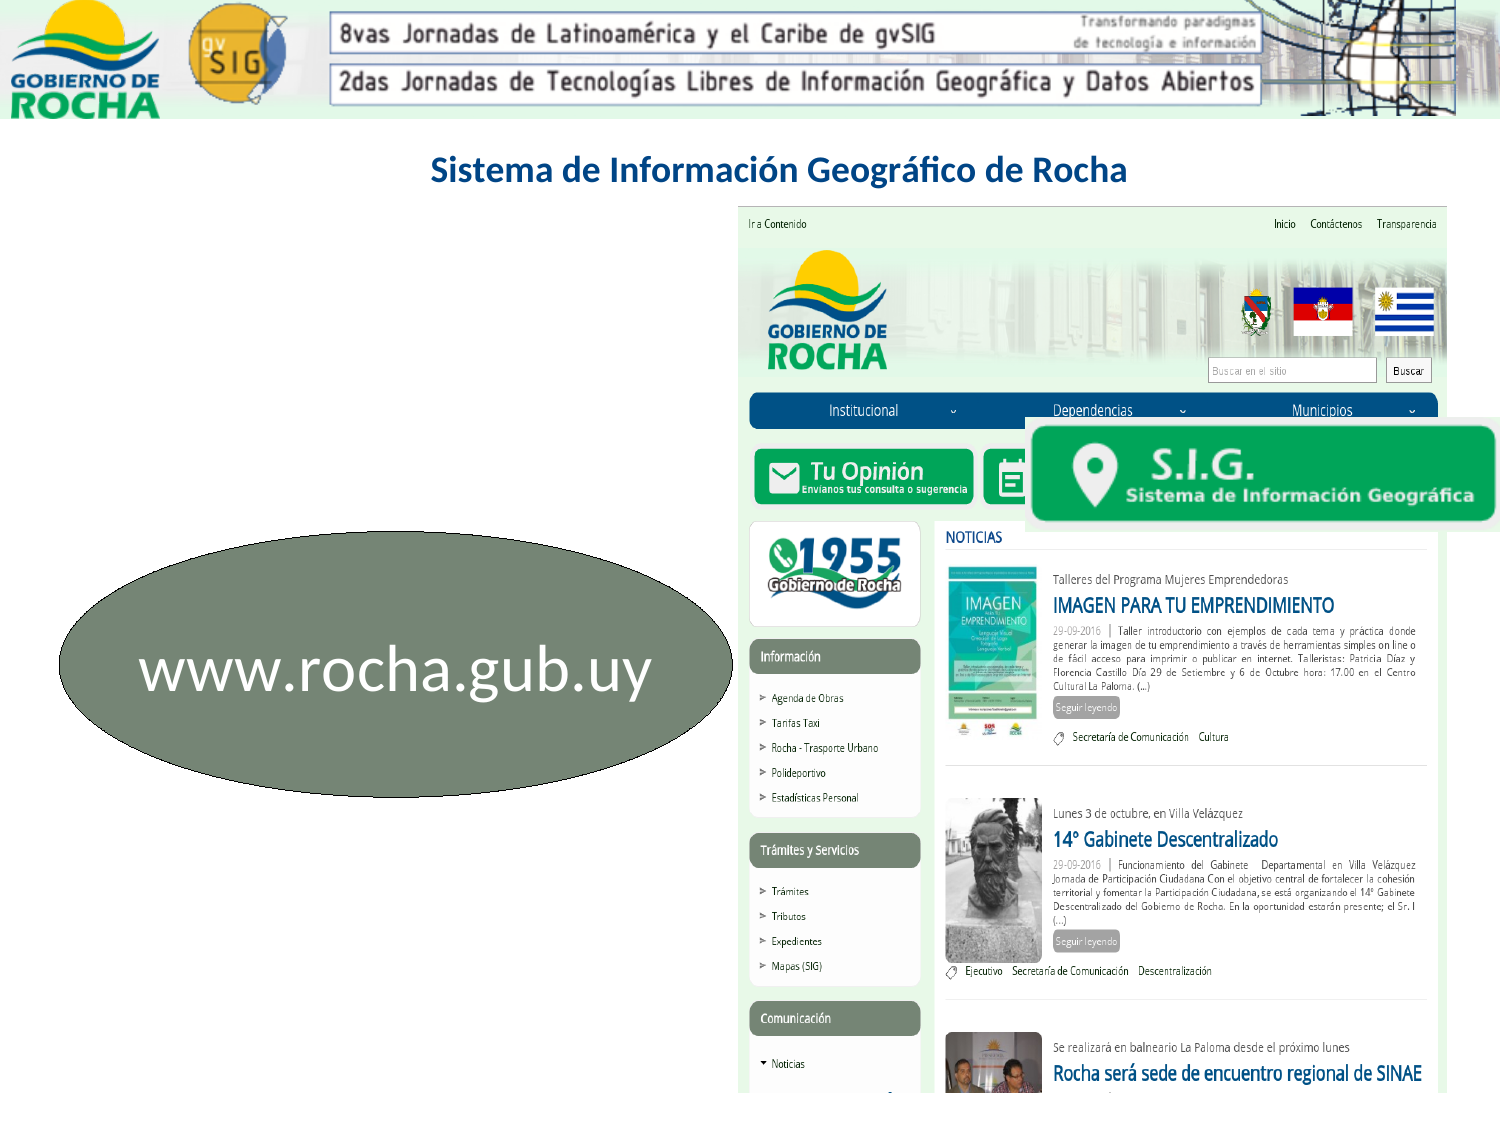

Sistema de Información Geográfico de Rocha
www.rocha.gub.uy
# Muchas gracias / o reflexión final